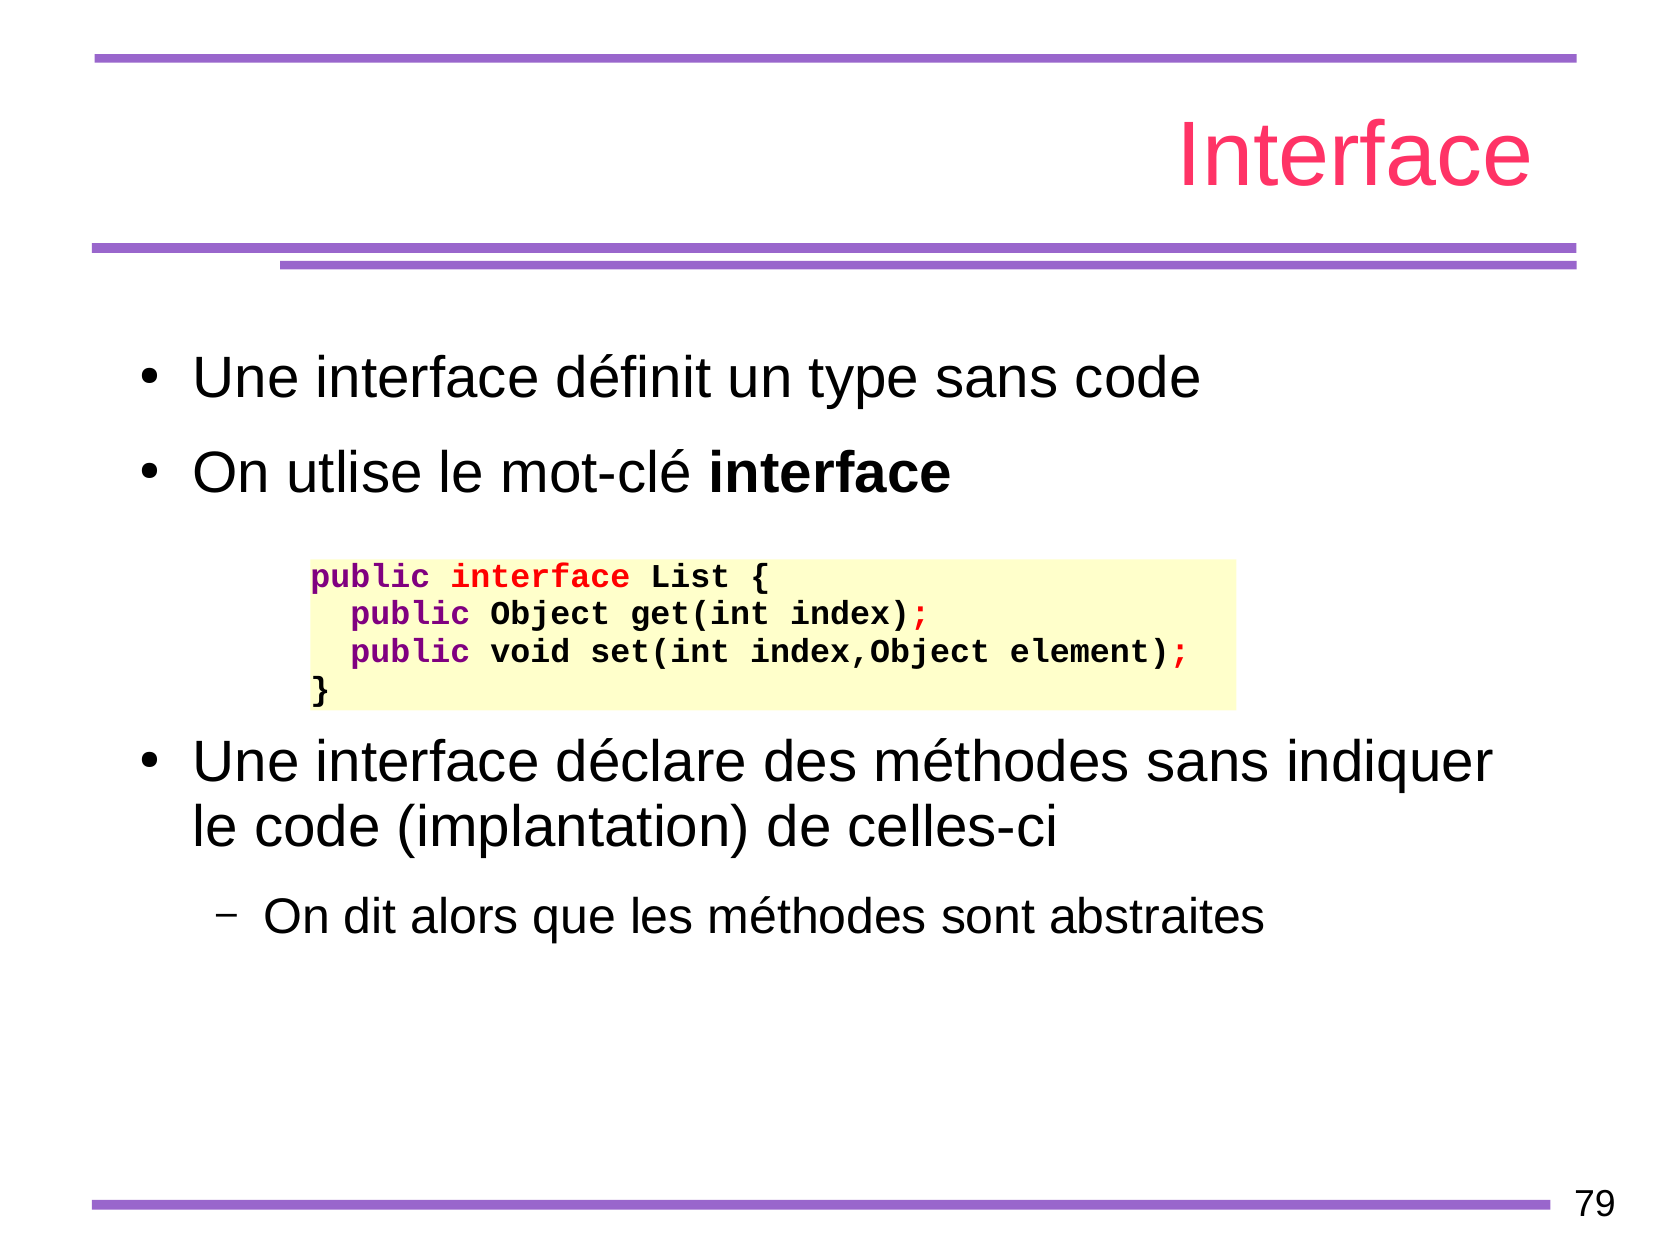

# Interface
Une interface définit un type sans code
On utlise le mot-clé interface
Une interface déclare des méthodes sans indiquer le code (implantation) de celles-ci
On dit alors que les méthodes sont abstraites
public interface List {
 public Object get(int index);
 public void set(int index,Object element);
}